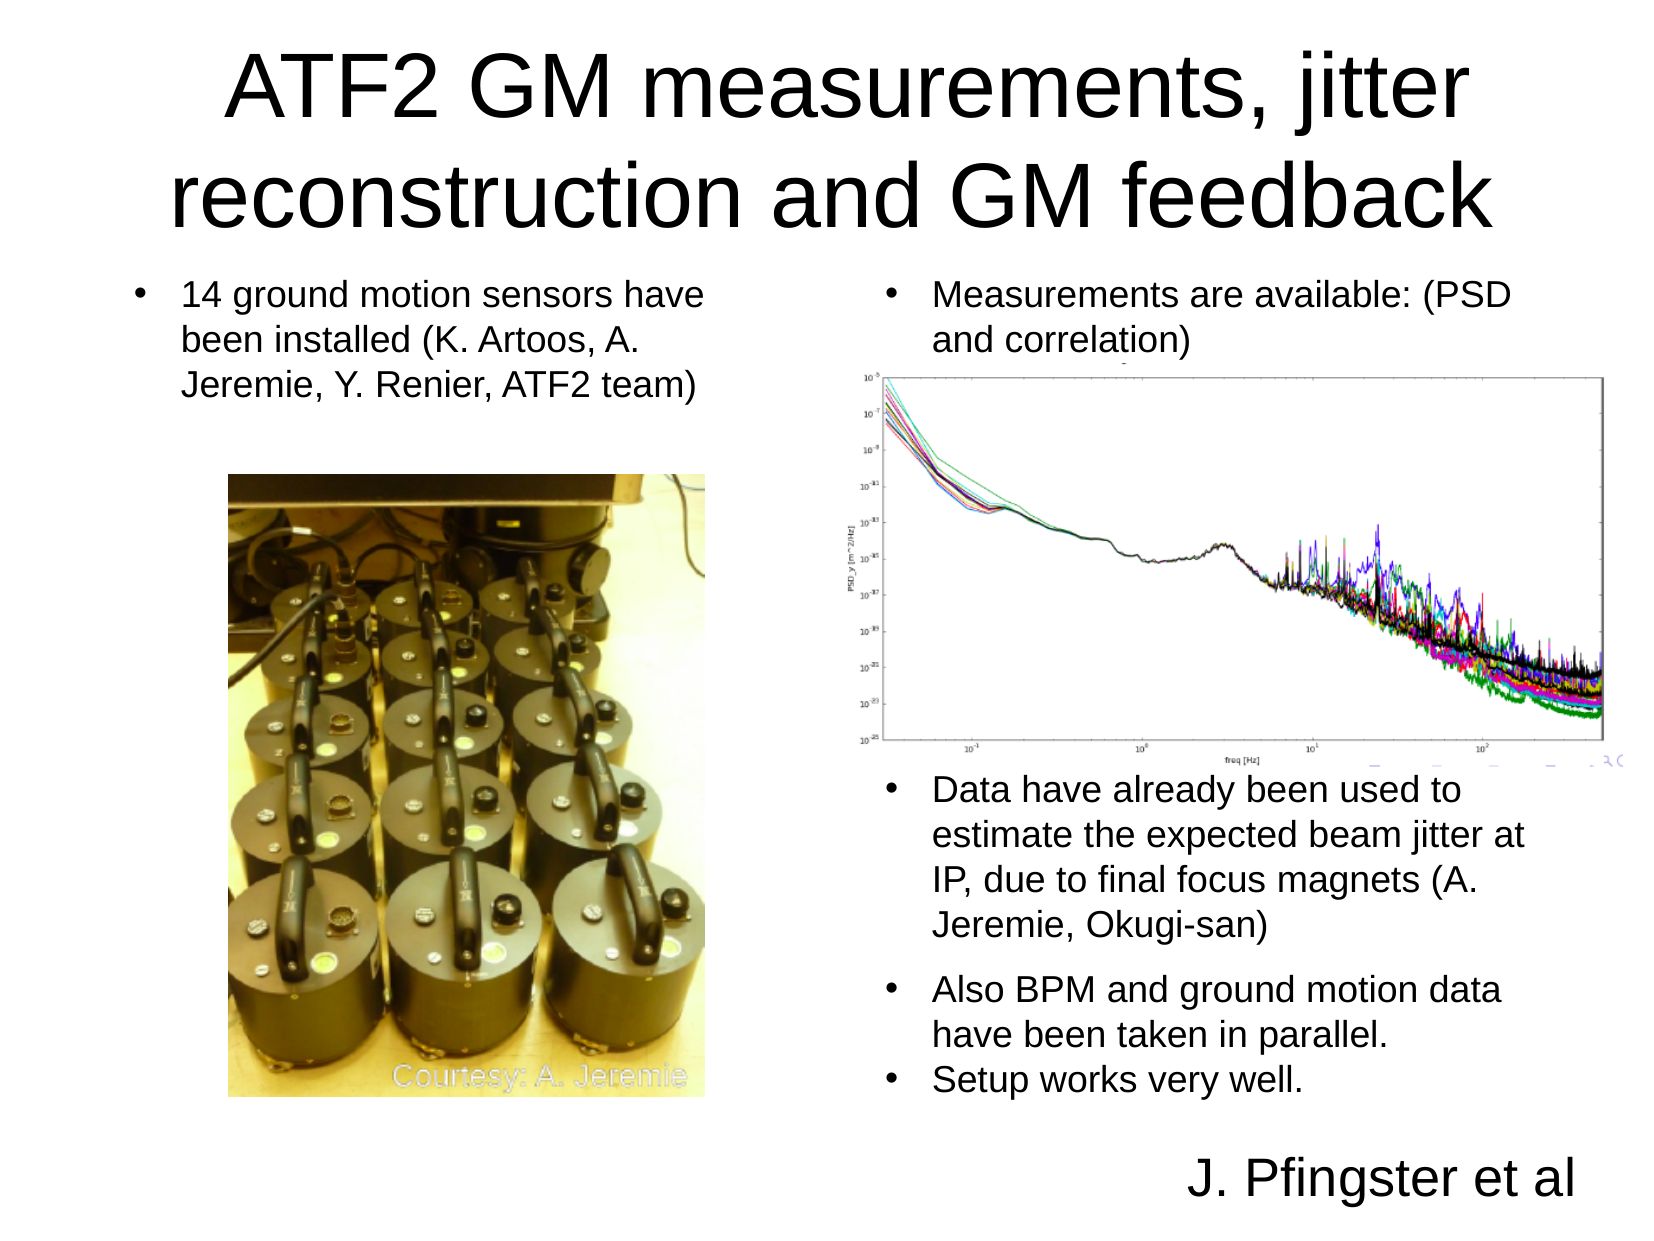

# ATF2 GM measurements, jitter reconstruction and GM feedback
14 ground motion sensors have been installed (K. Artoos, A. Jeremie, Y. Renier, ATF2 team)
Measurements are available: (PSD and correlation)
Data have already been used to estimate the expected beam jitter at IP, due to final focus magnets (A. Jeremie, Okugi-san)
Also BPM and ground motion data have been taken in parallel.
Setup works very well.
J. Pfingster et al